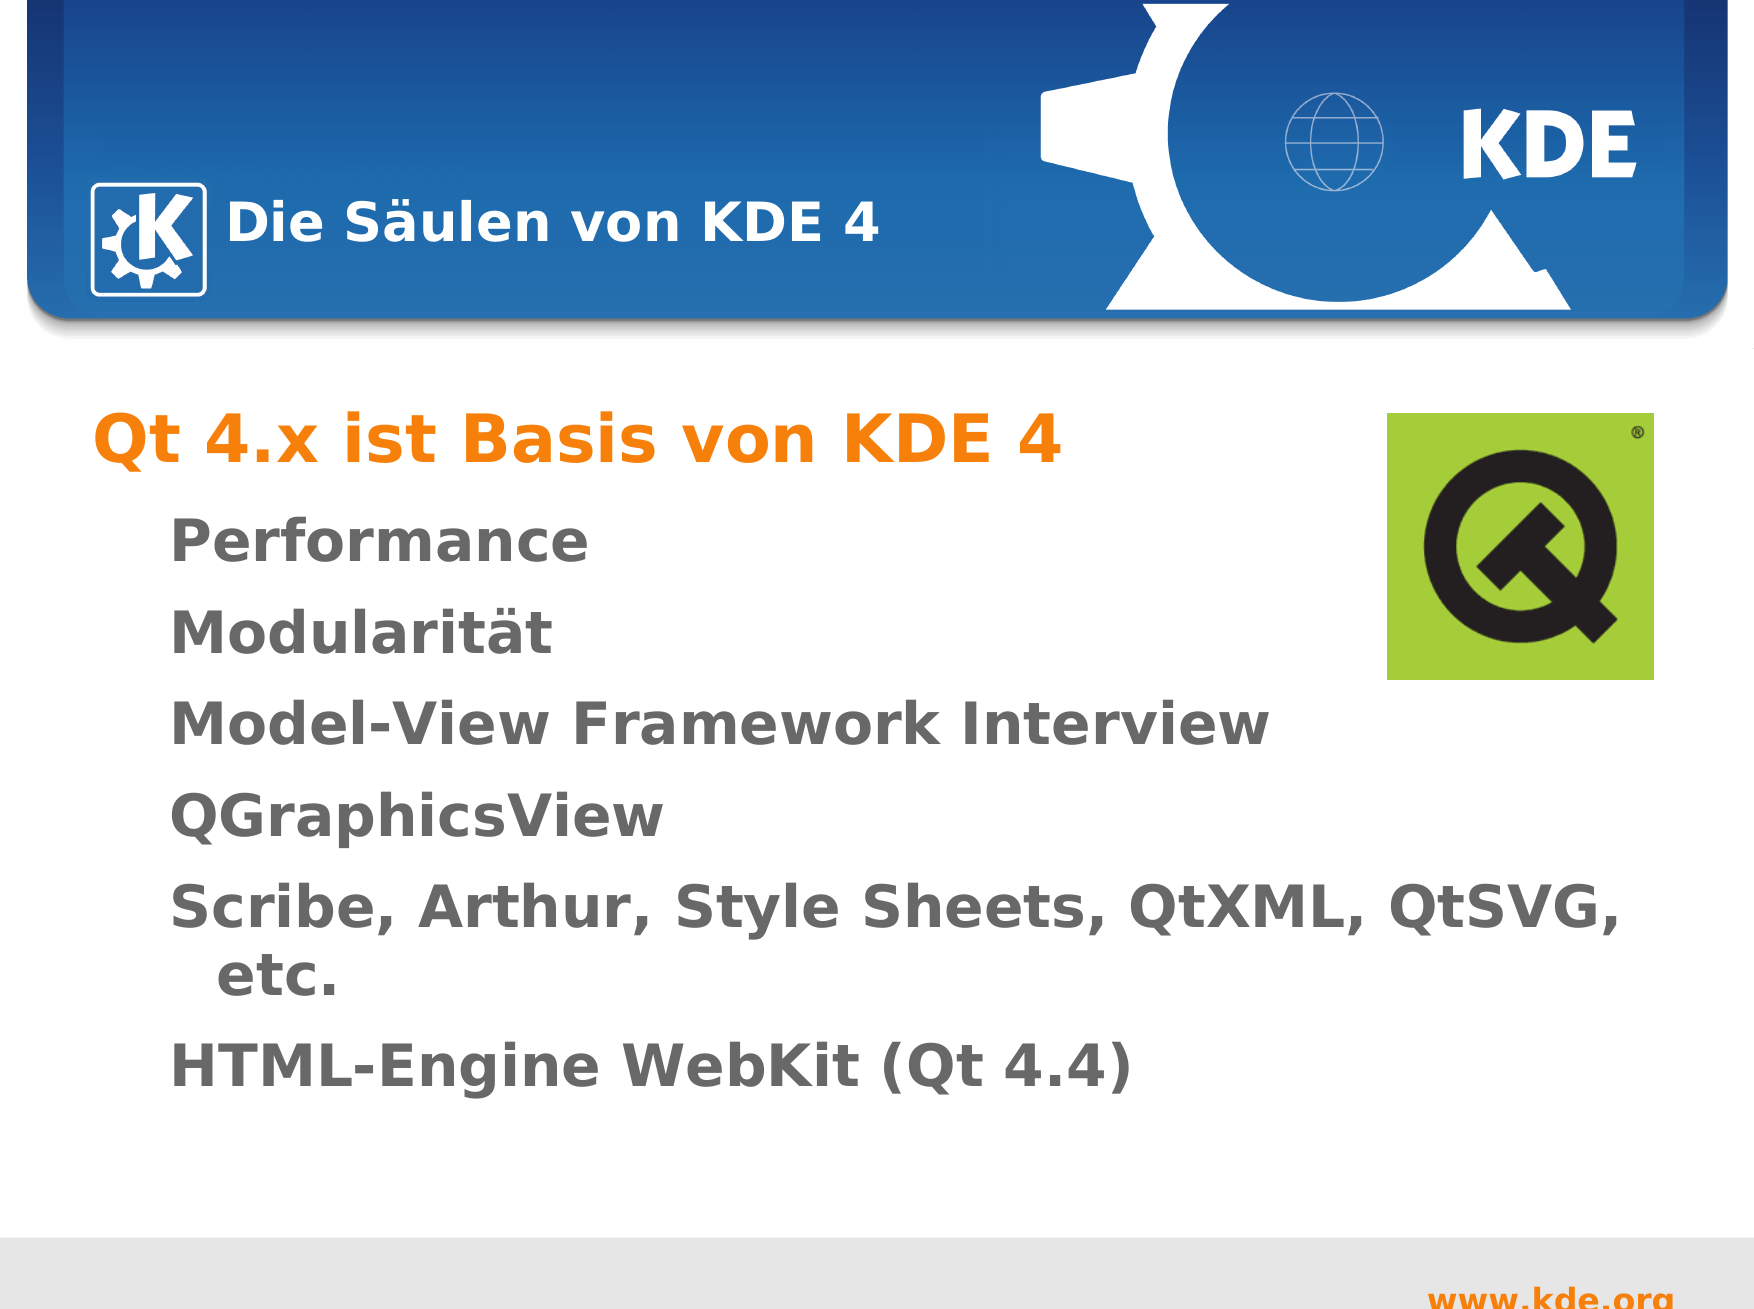

# Die Säulen von KDE 4
Qt 4.x ist Basis von KDE 4
Performance
Modularität
Model-View Framework Interview
QGraphicsView
Scribe, Arthur, Style Sheets, QtXML, QtSVG, etc.
HTML-Engine WebKit (Qt 4.4)